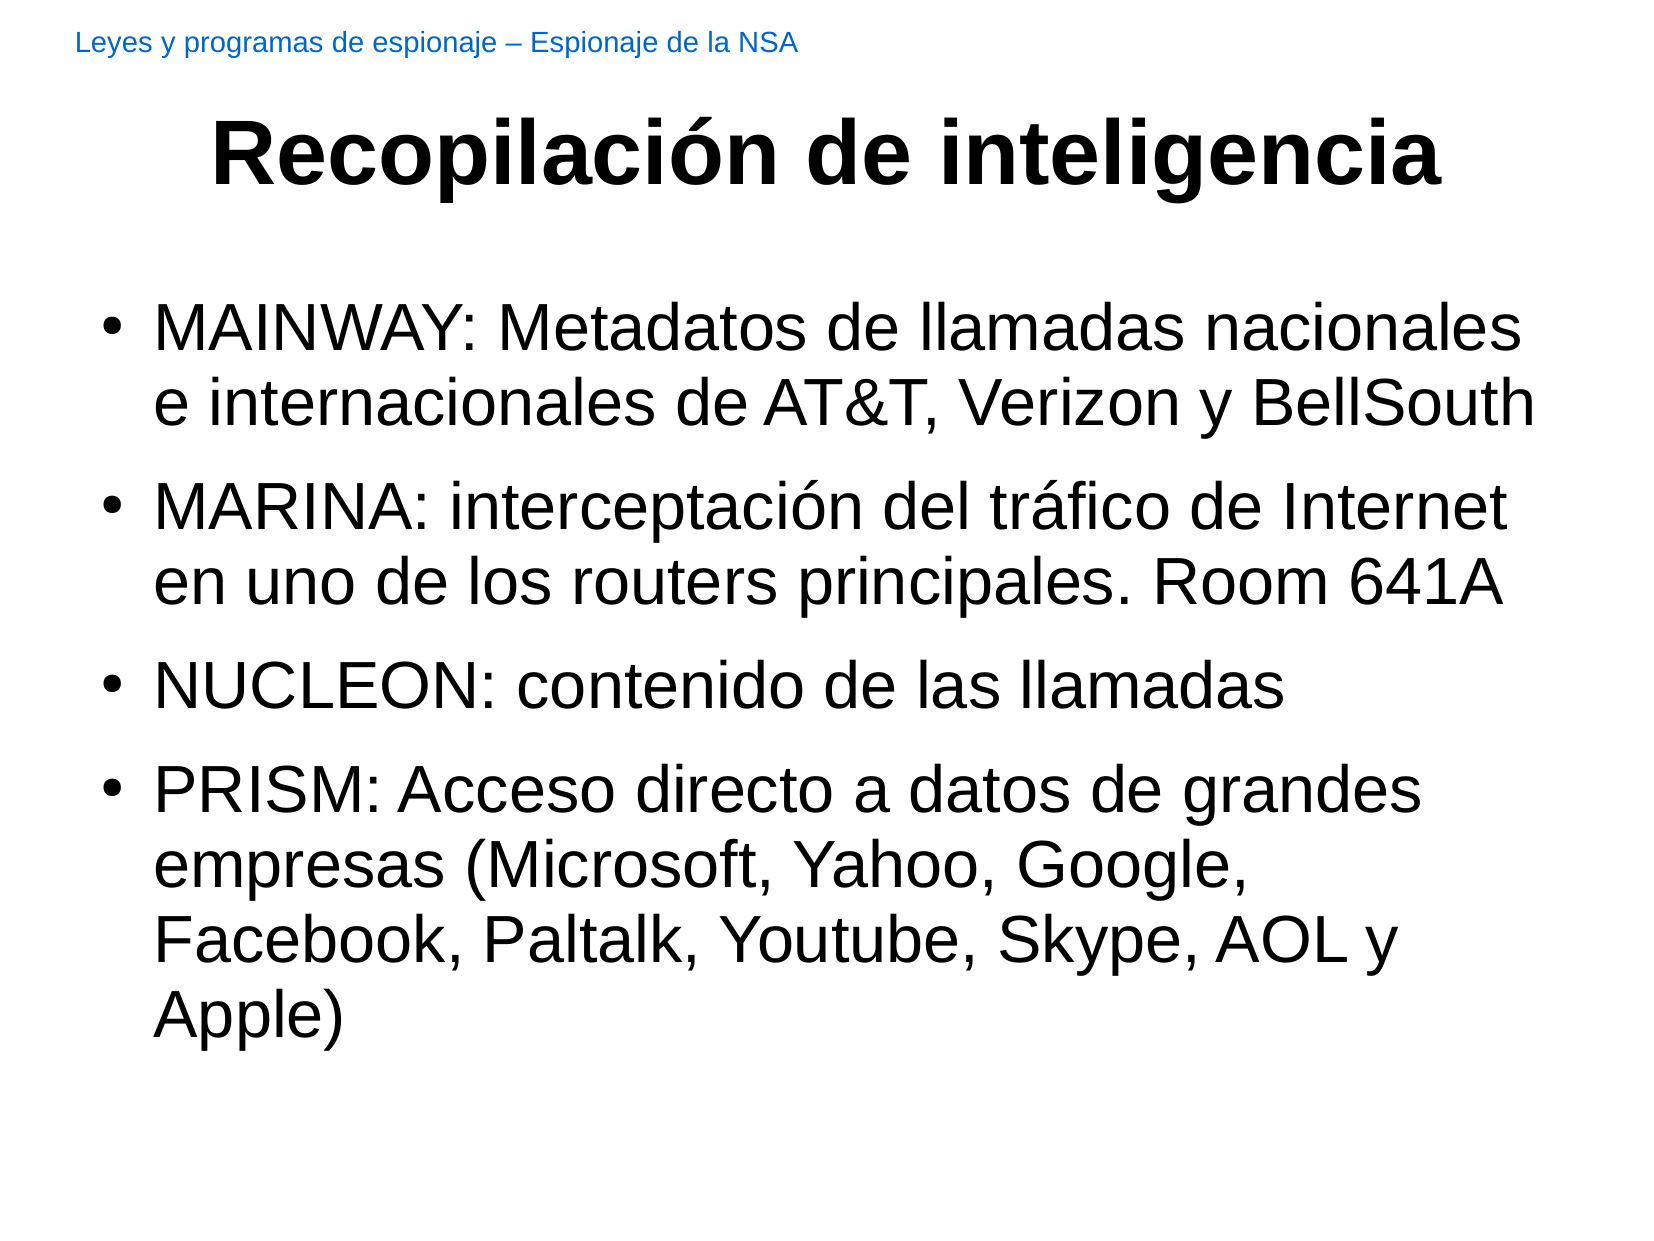

Leyes y programas de espionaje – Espionaje de la NSA
# Recopilación de inteligencia
MAINWAY: Metadatos de llamadas nacionales e internacionales de AT&T, Verizon y BellSouth
MARINA: interceptación del tráfico de Internet en uno de los routers principales. Room 641A
NUCLEON: contenido de las llamadas
PRISM: Acceso directo a datos de grandes empresas (Microsoft, Yahoo, Google, Facebook, Paltalk, Youtube, Skype, AOL y Apple)